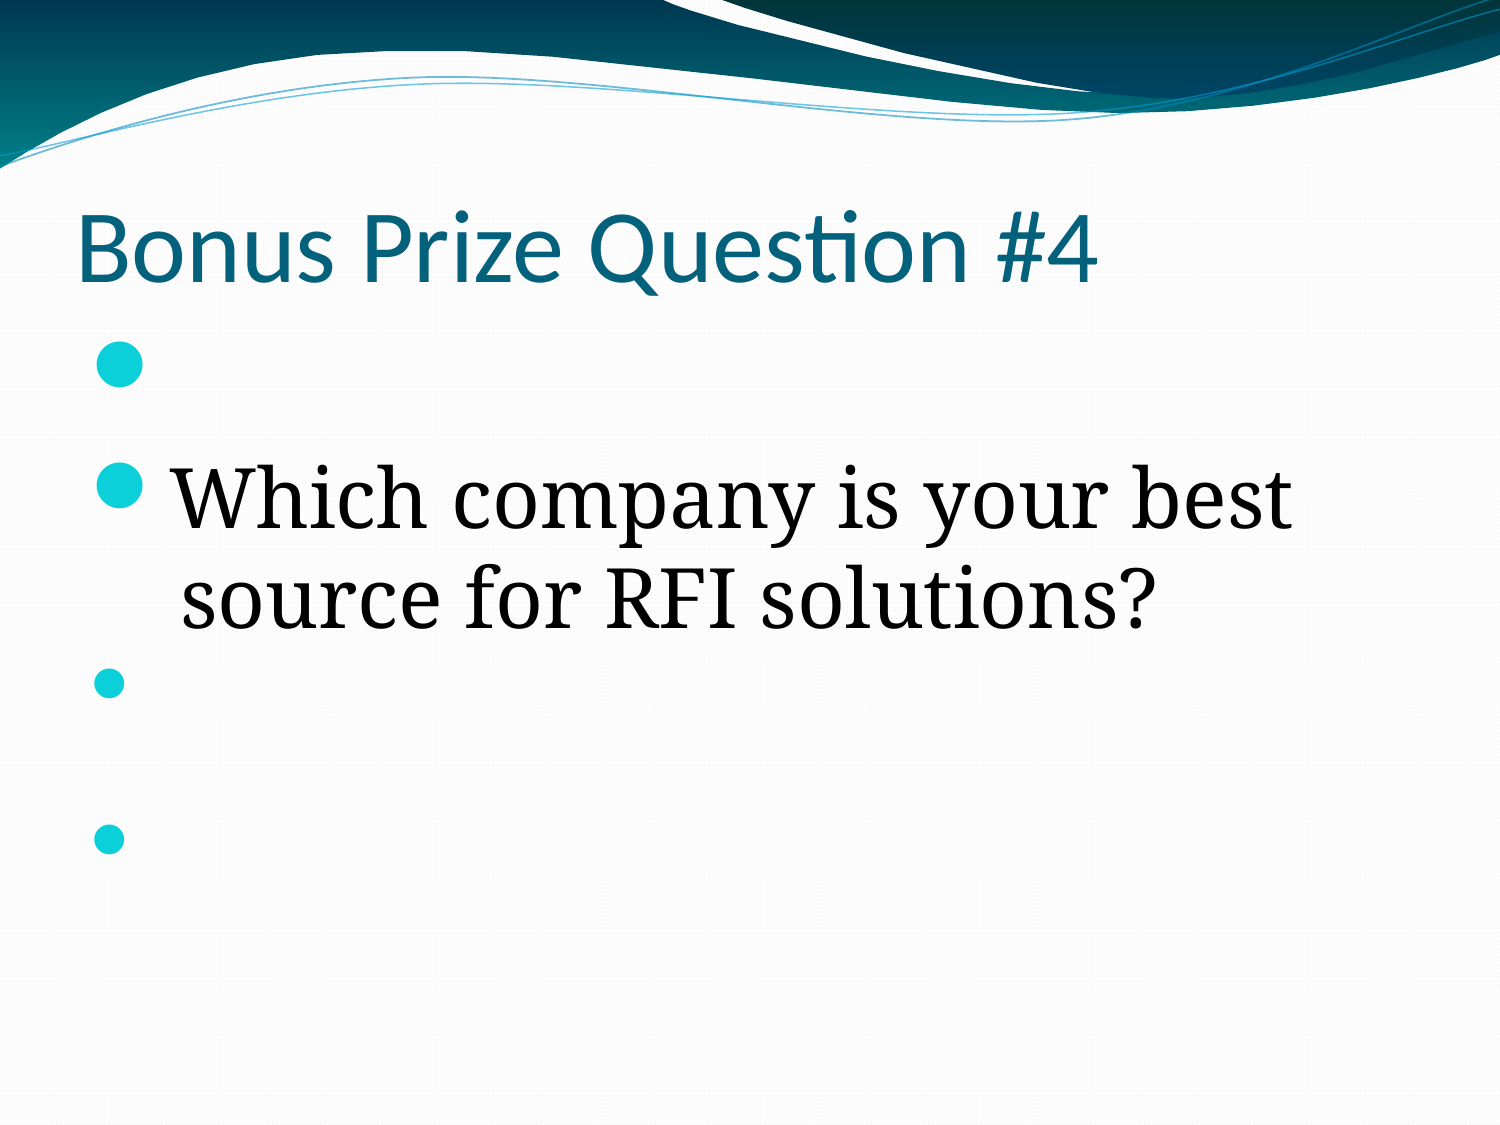

# Bonus Prize Question #4
Which company is your best source for RFI solutions?